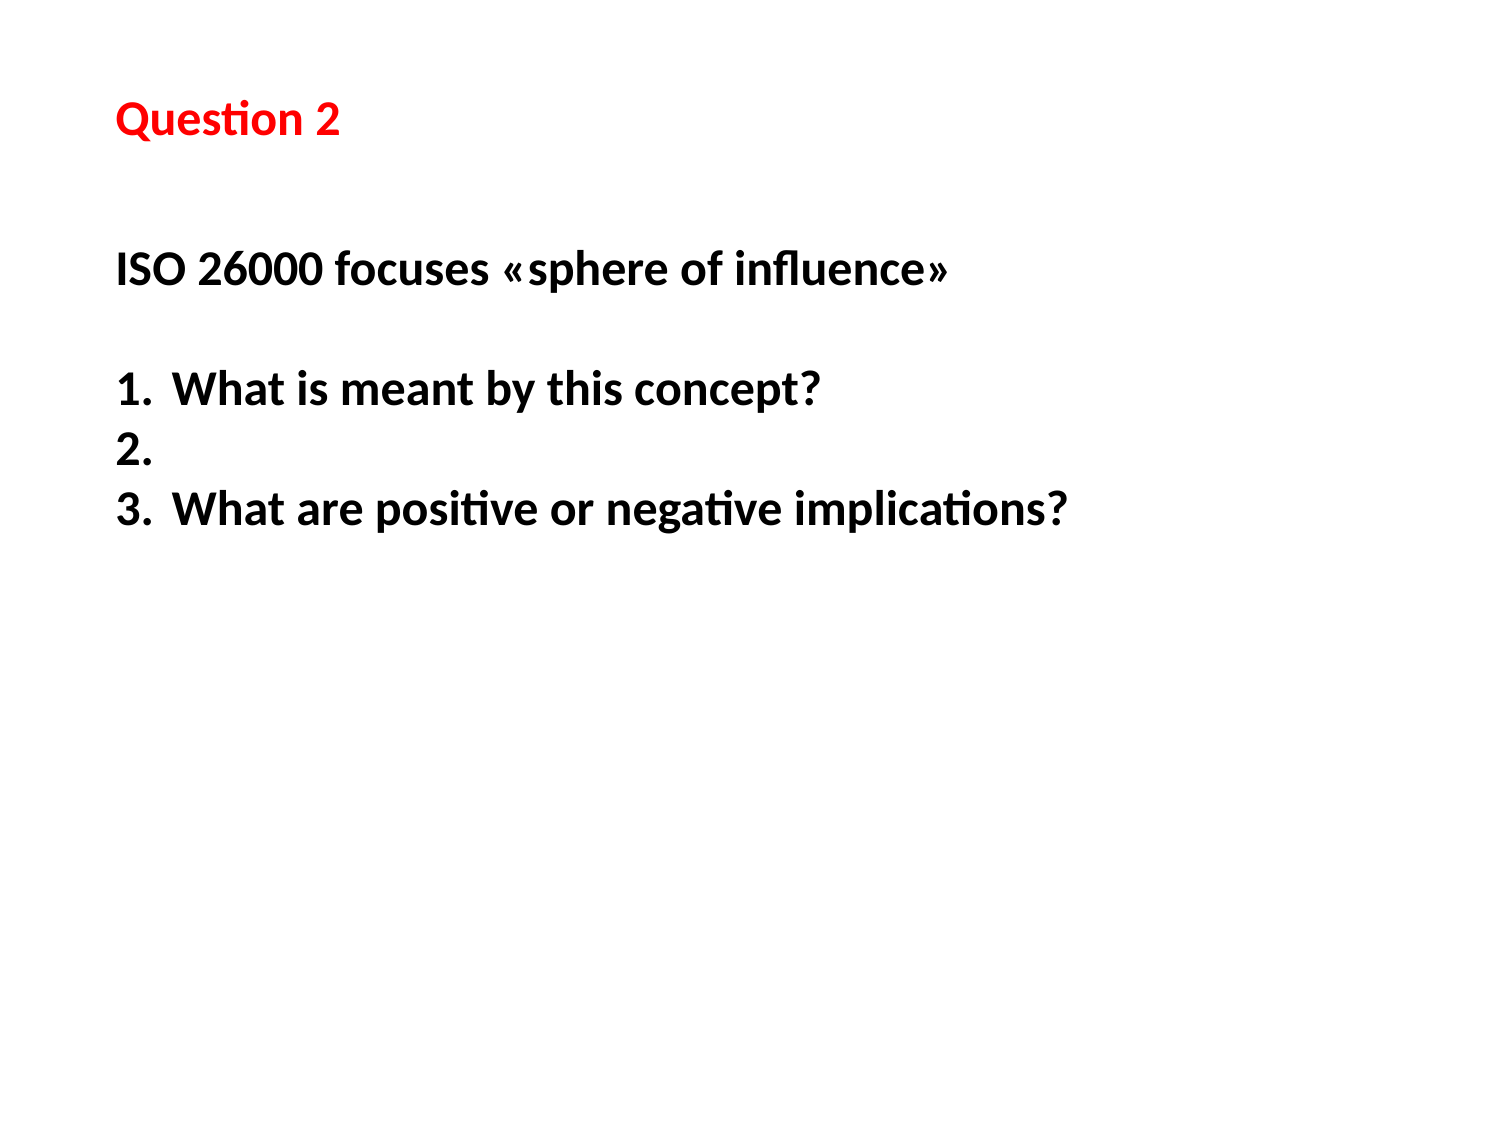

Question 2
ISO 26000 focuses «sphere of influence»
What is meant by this concept?
What are positive or negative implications?